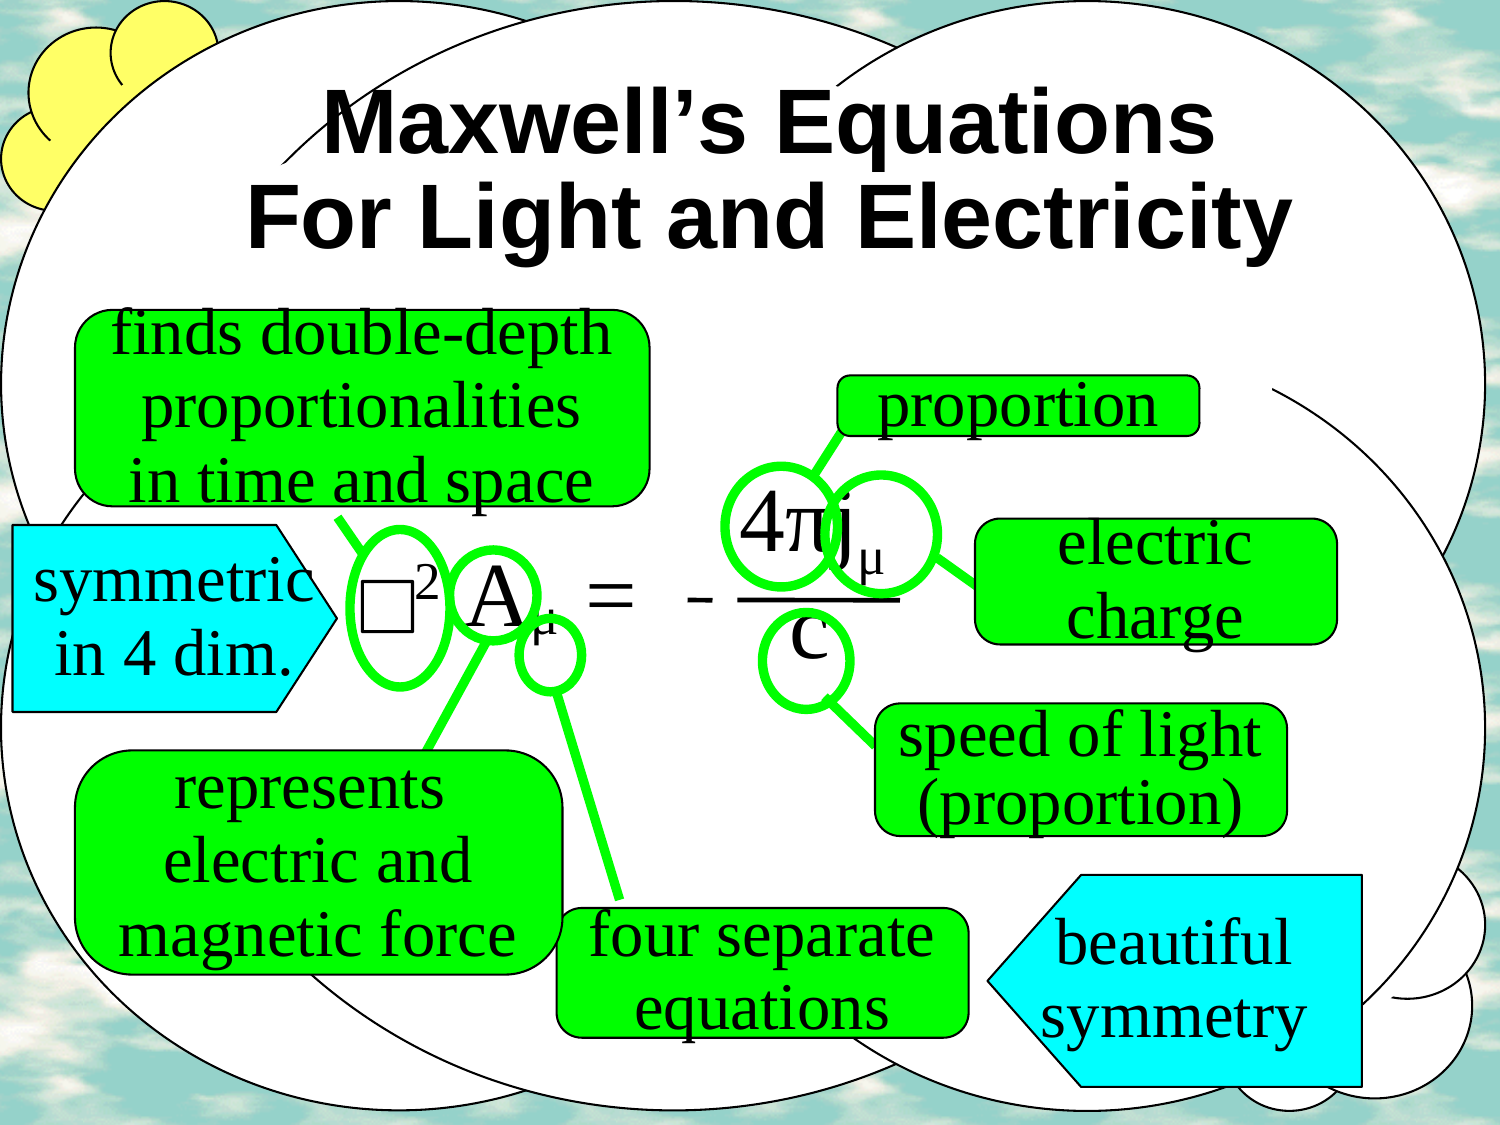

# Maxwell’s Equations For Light and Electricity
finds double-depth
proportionalities
in time and space
proportion
4πjμ
electric
charge
symmetric
in 4 dim.
2 Aμ =
represents
electric and
magnetic force
c
speed of light
(proportion)
four separate
equations
beautiful
symmetry